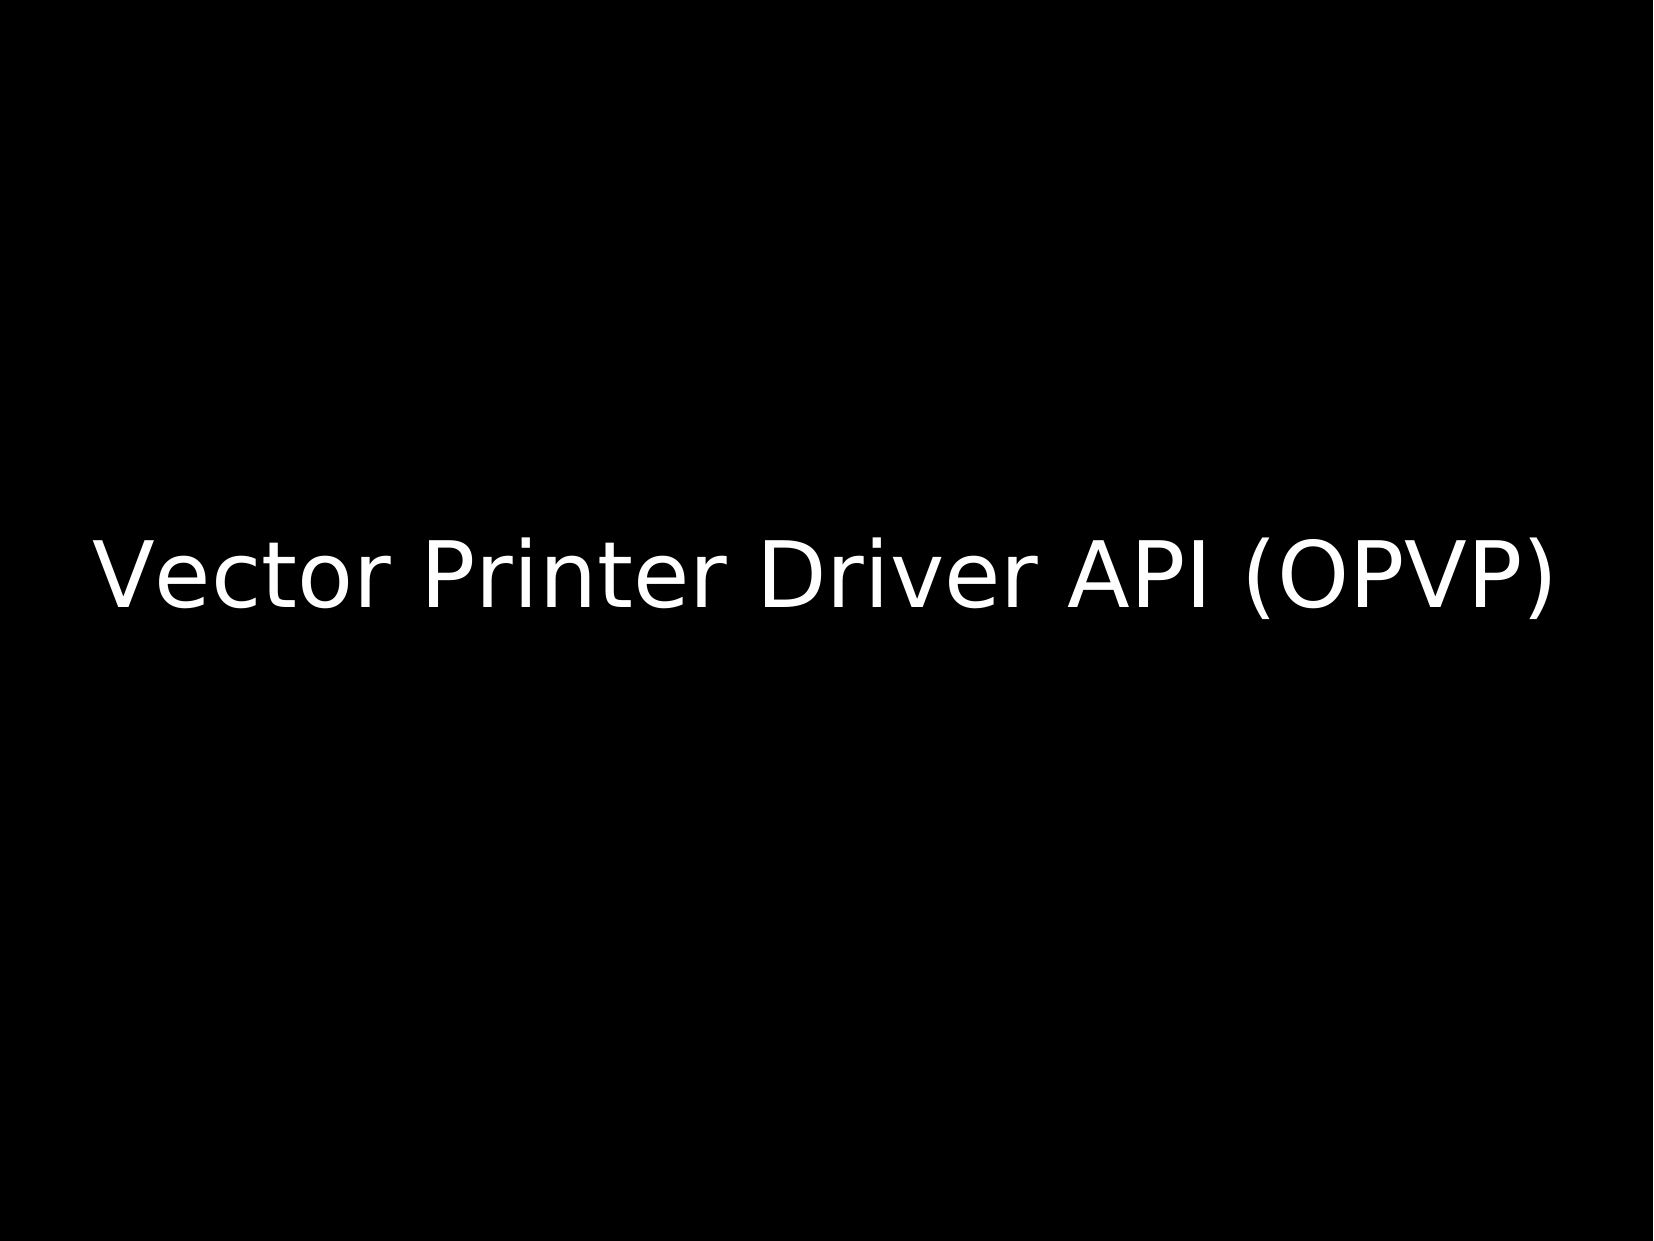

# Vector Printer Driver API (OPVP)
2007-06-15
OpenPrinting Asia/Pacific - OPFC
3